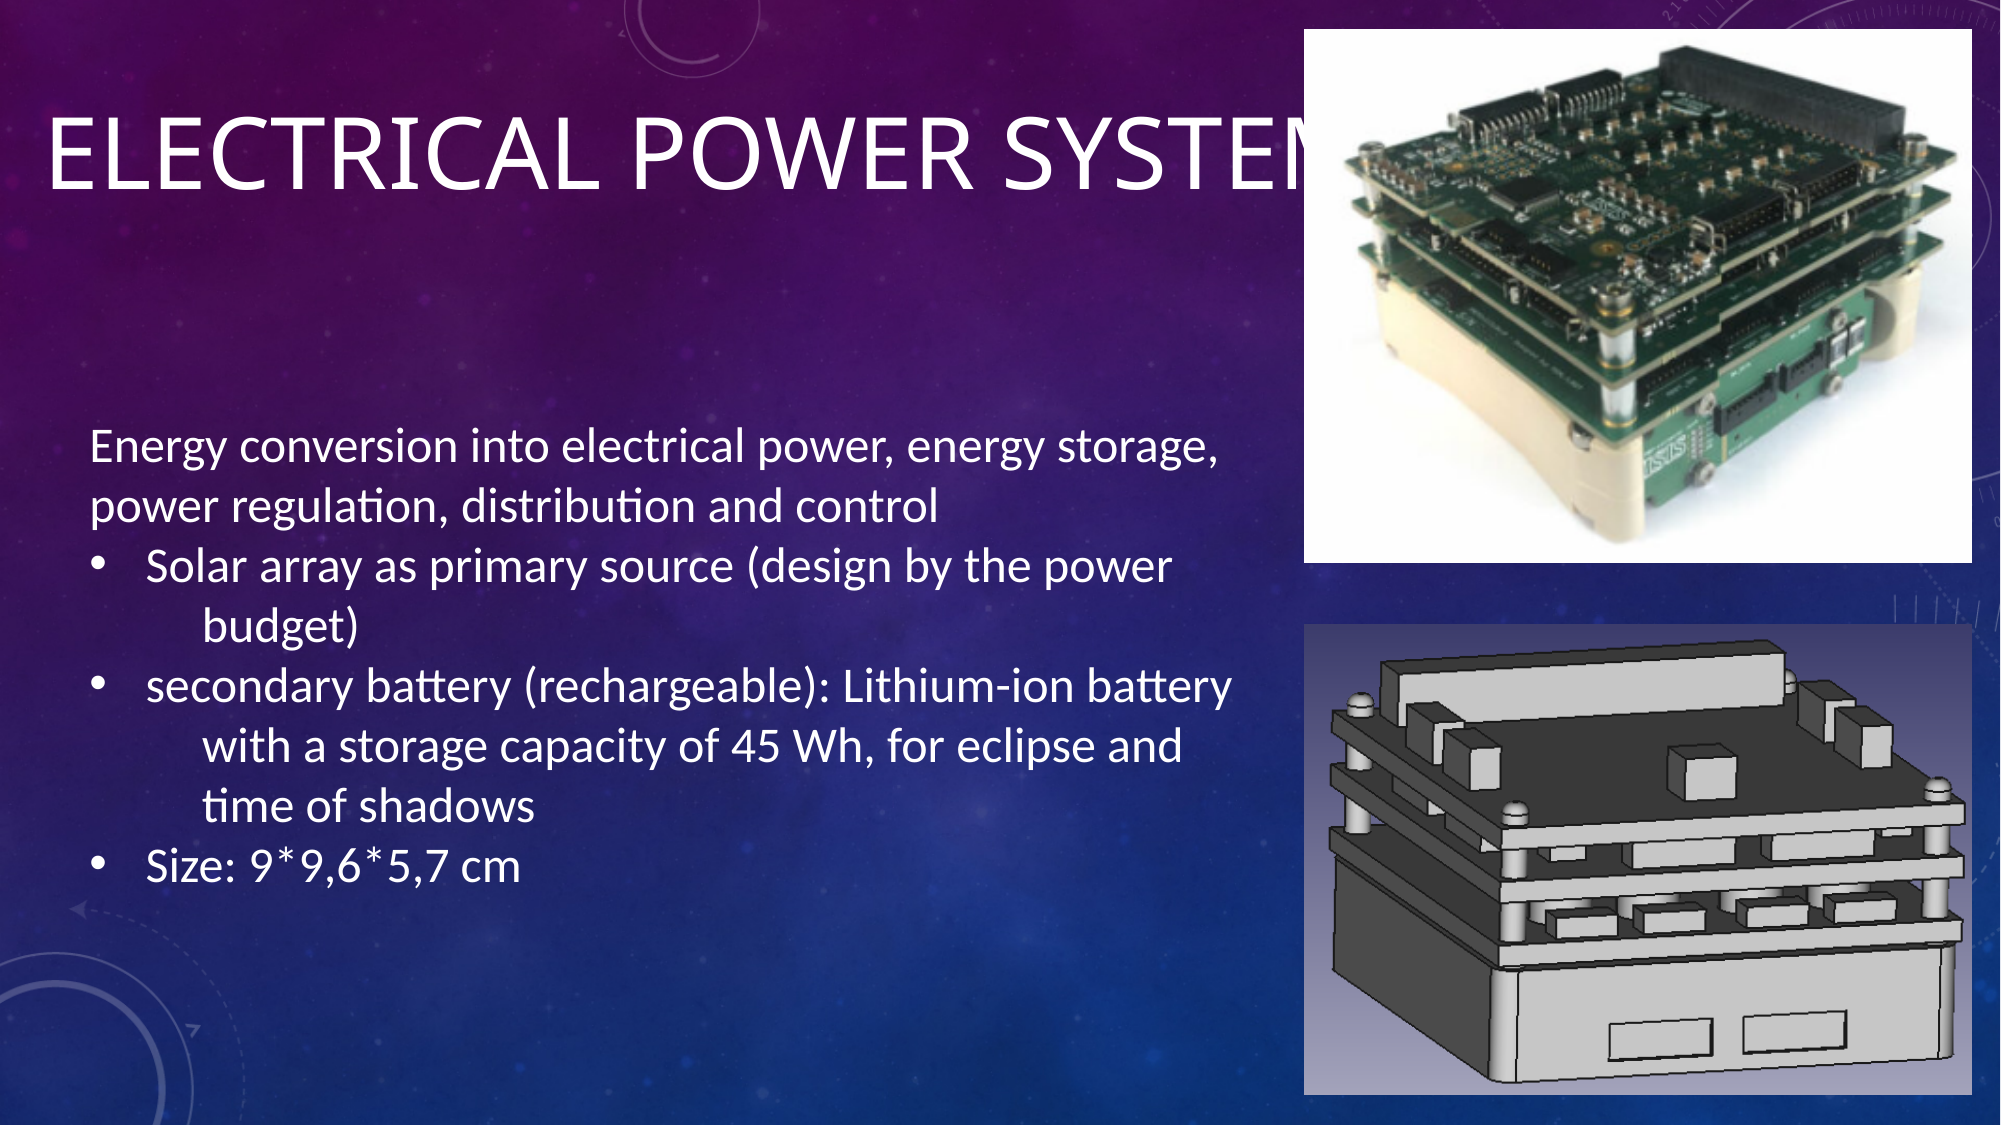

# Electrical power system
Energy conversion into electrical power, energy storage, power regulation, distribution and control
Solar array as primary source (design by the power budget)
secondary battery (rechargeable): Lithium-ion battery with a storage capacity of 45 Wh, for eclipse and time of shadows
Size: 9*9,6*5,7 cm